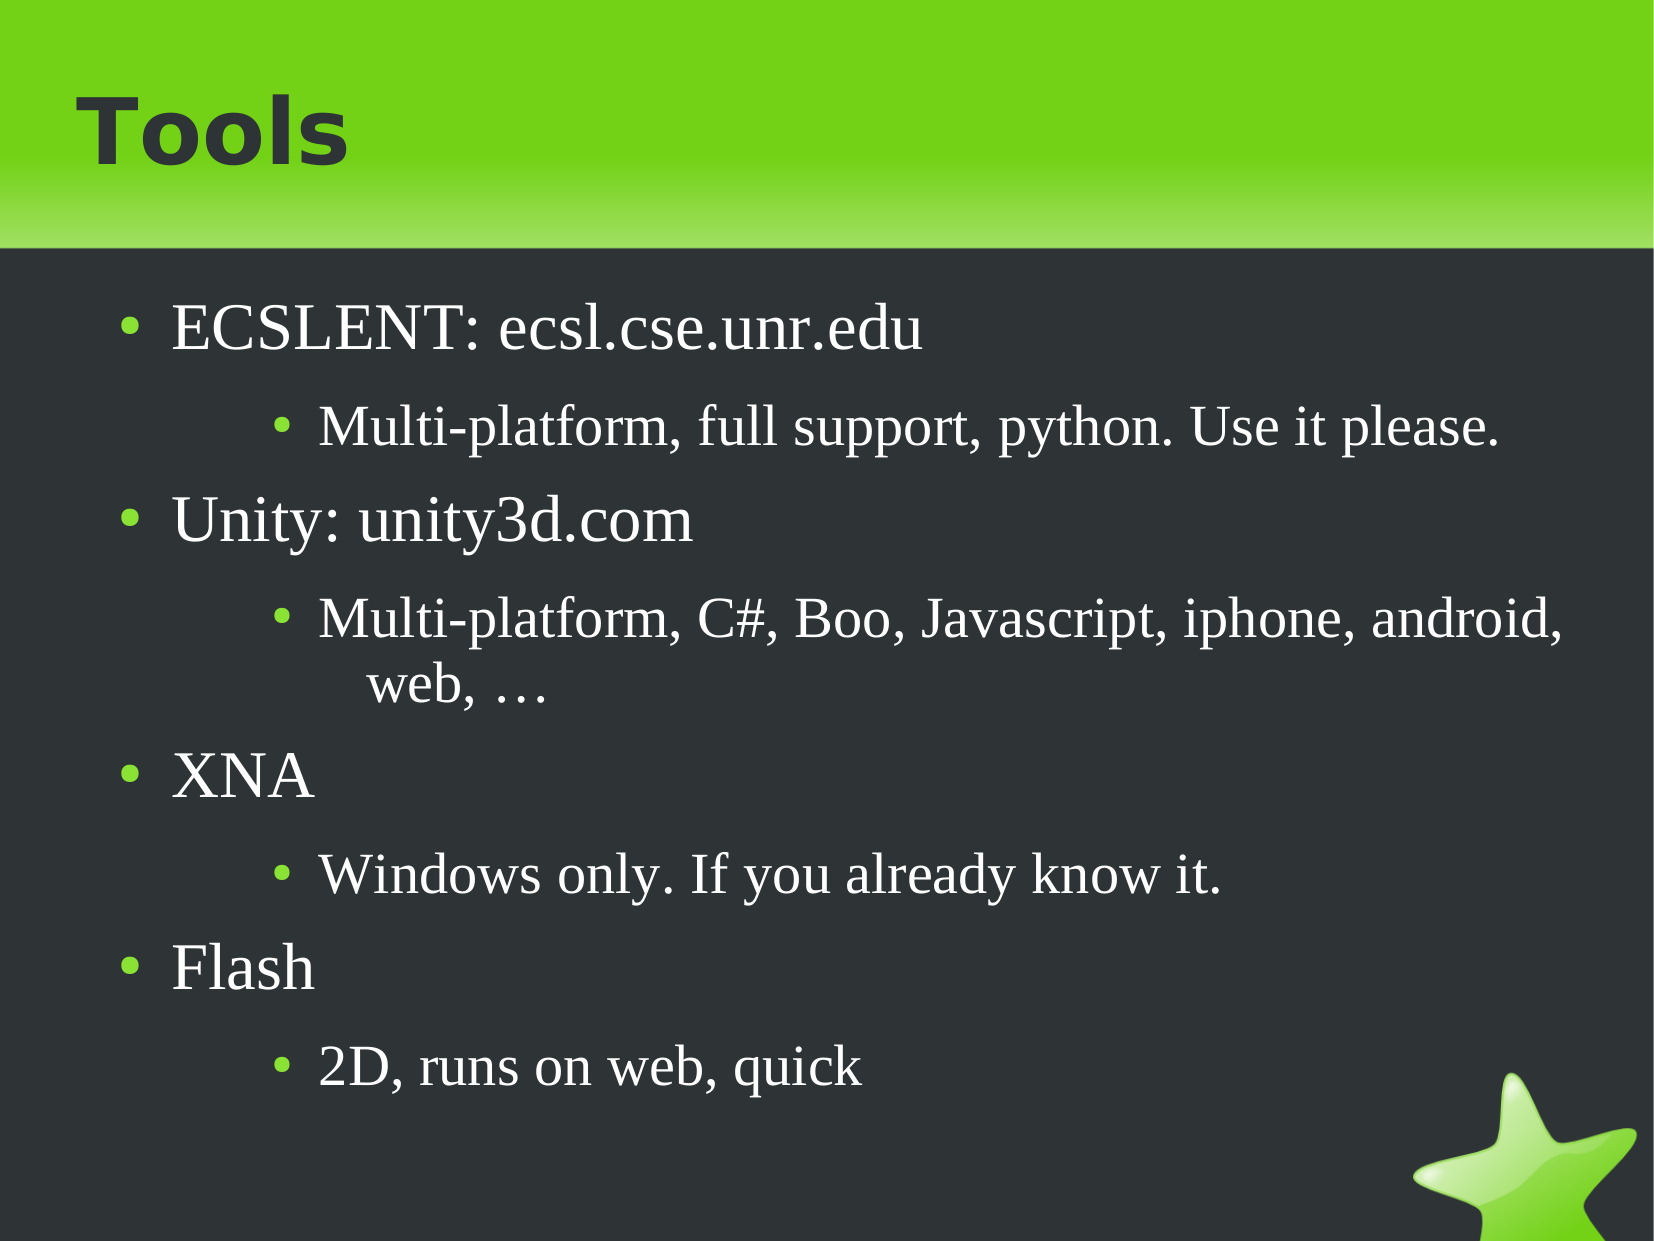

# Tools
ECSLENT: ecsl.cse.unr.edu
Multi-platform, full support, python. Use it please.
Unity: unity3d.com
Multi-platform, C#, Boo, Javascript, iphone, android, web, …
XNA
Windows only. If you already know it.
Flash
2D, runs on web, quick